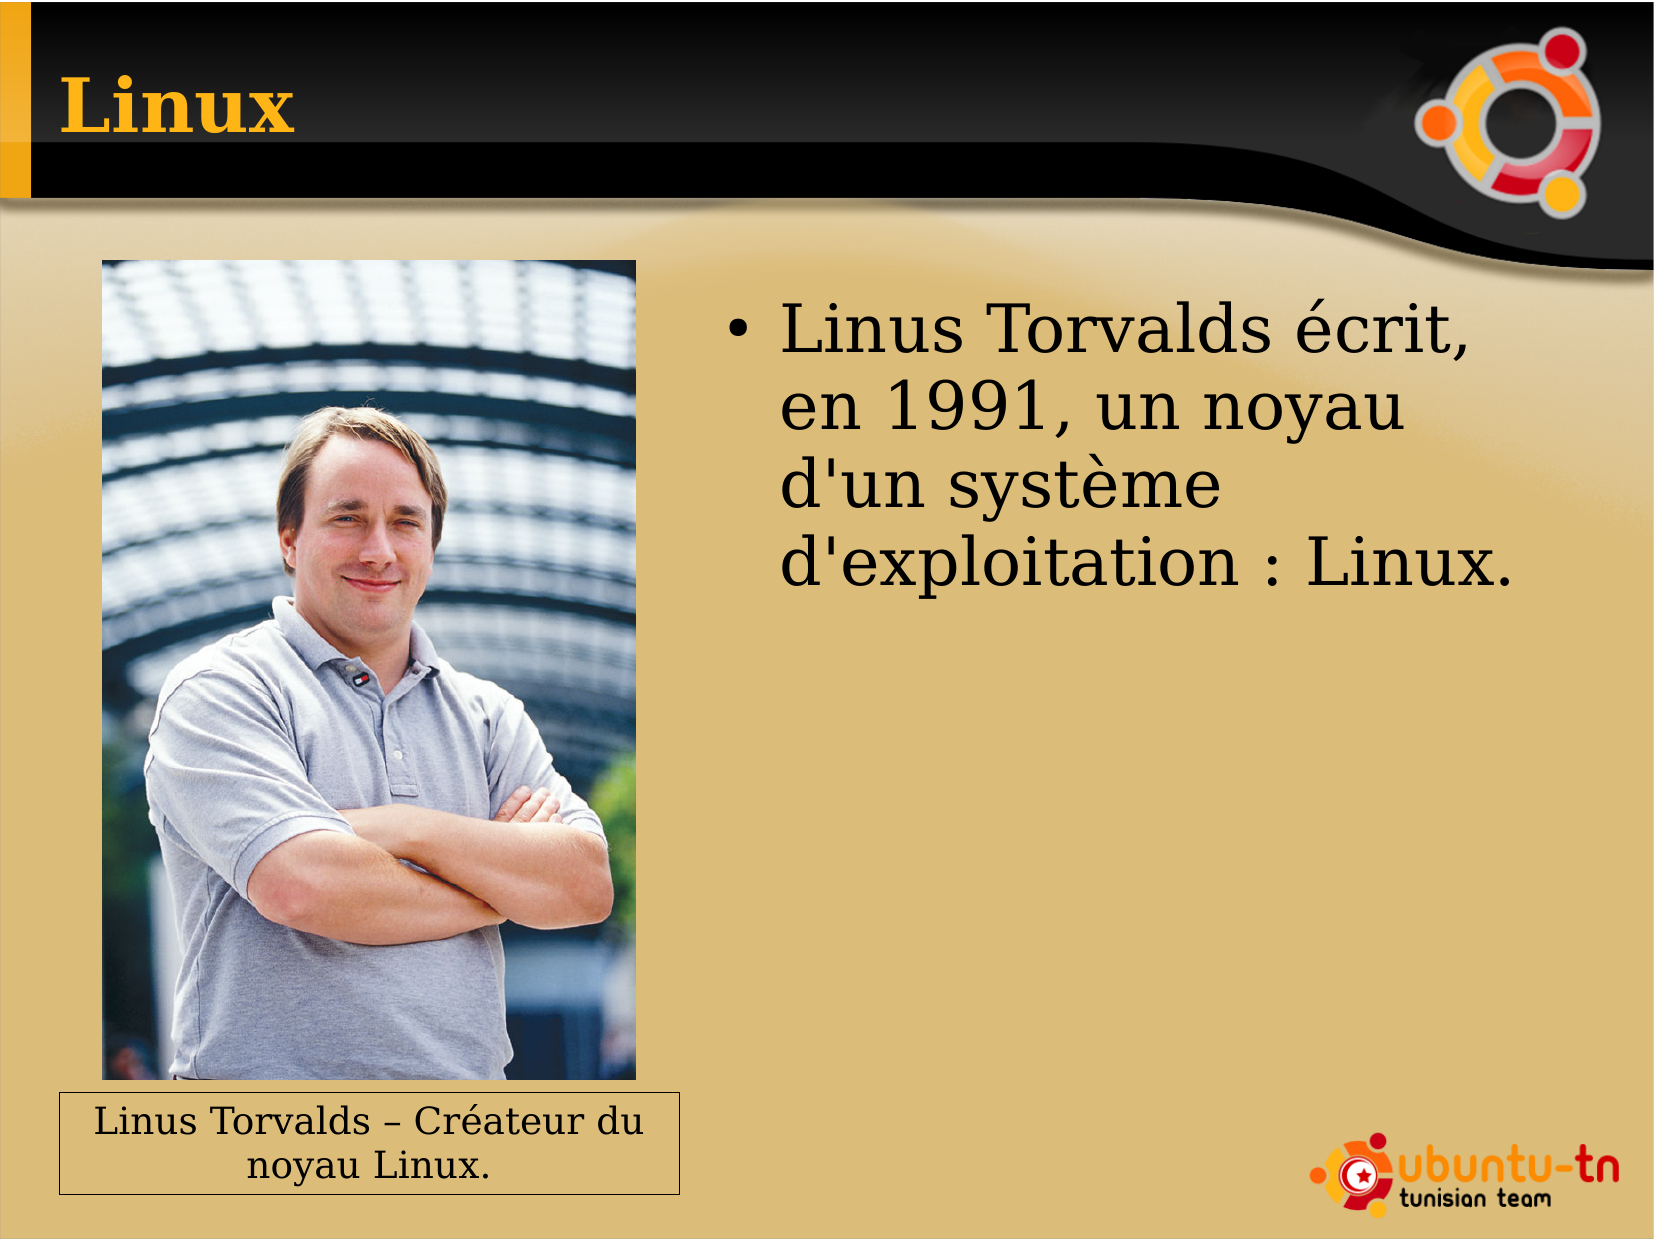

# Linux
Linus Torvalds écrit, en 1991, un noyau d'un système d'exploitation : Linux.
Linus Torvalds – Créateur du noyau Linux.